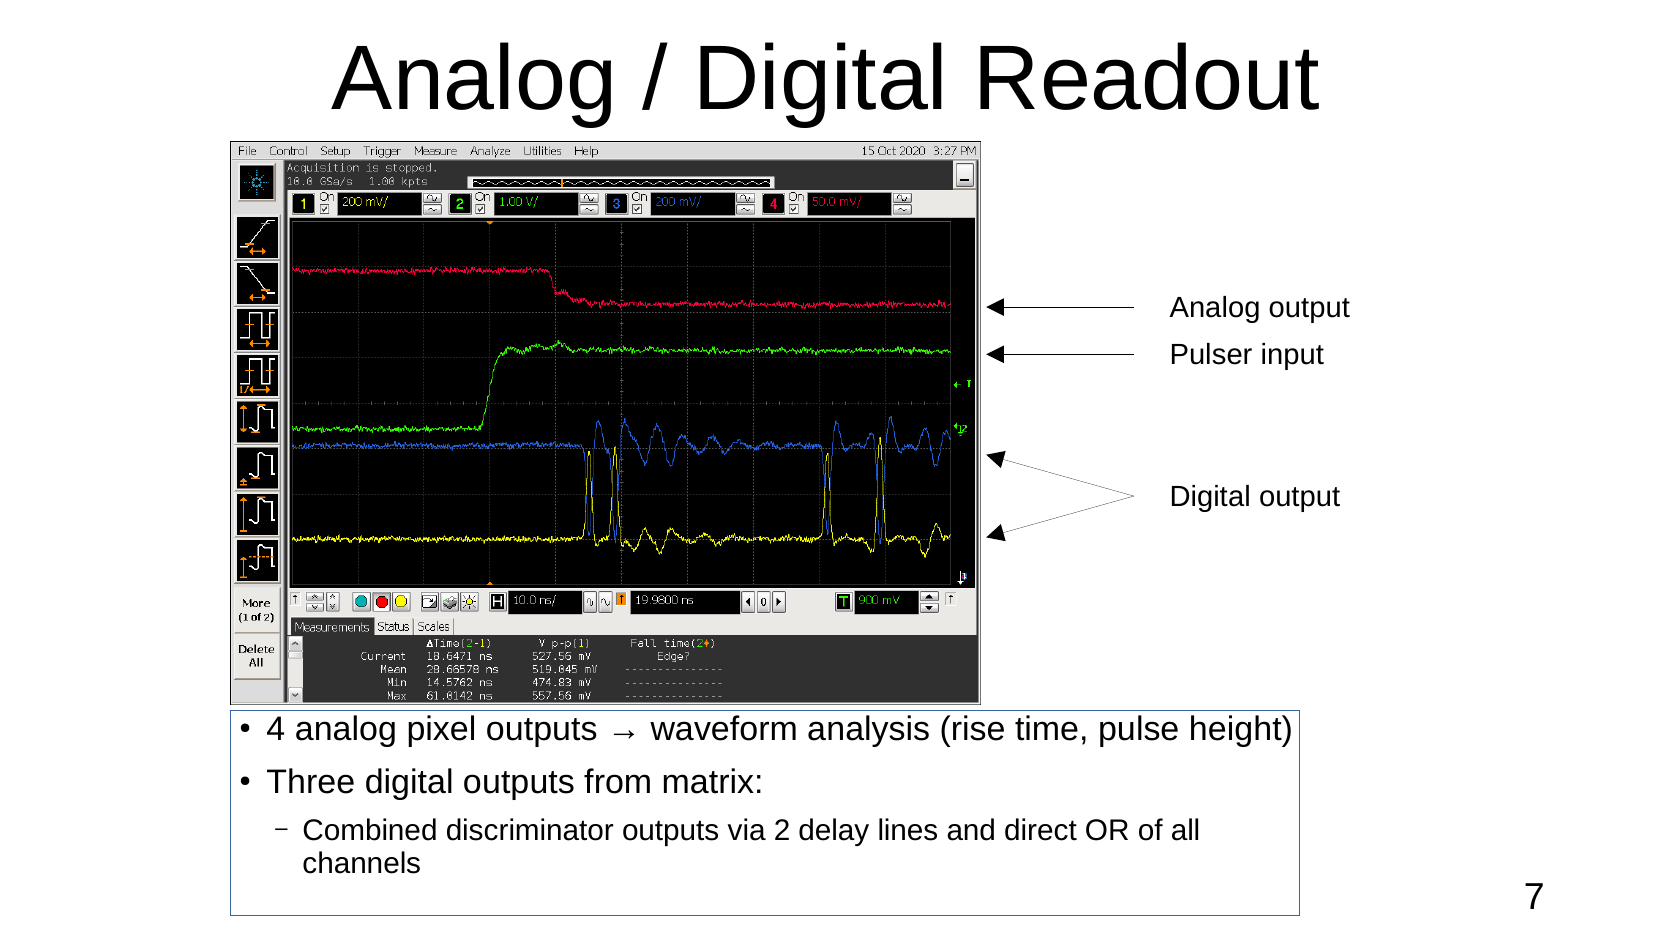

# Analog / Digital Readout
Analog output
Pulser input
Digital output
4 analog pixel outputs → waveform analysis (rise time, pulse height)
Three digital outputs from matrix:
Combined discriminator outputs via 2 delay lines and direct OR of all channels